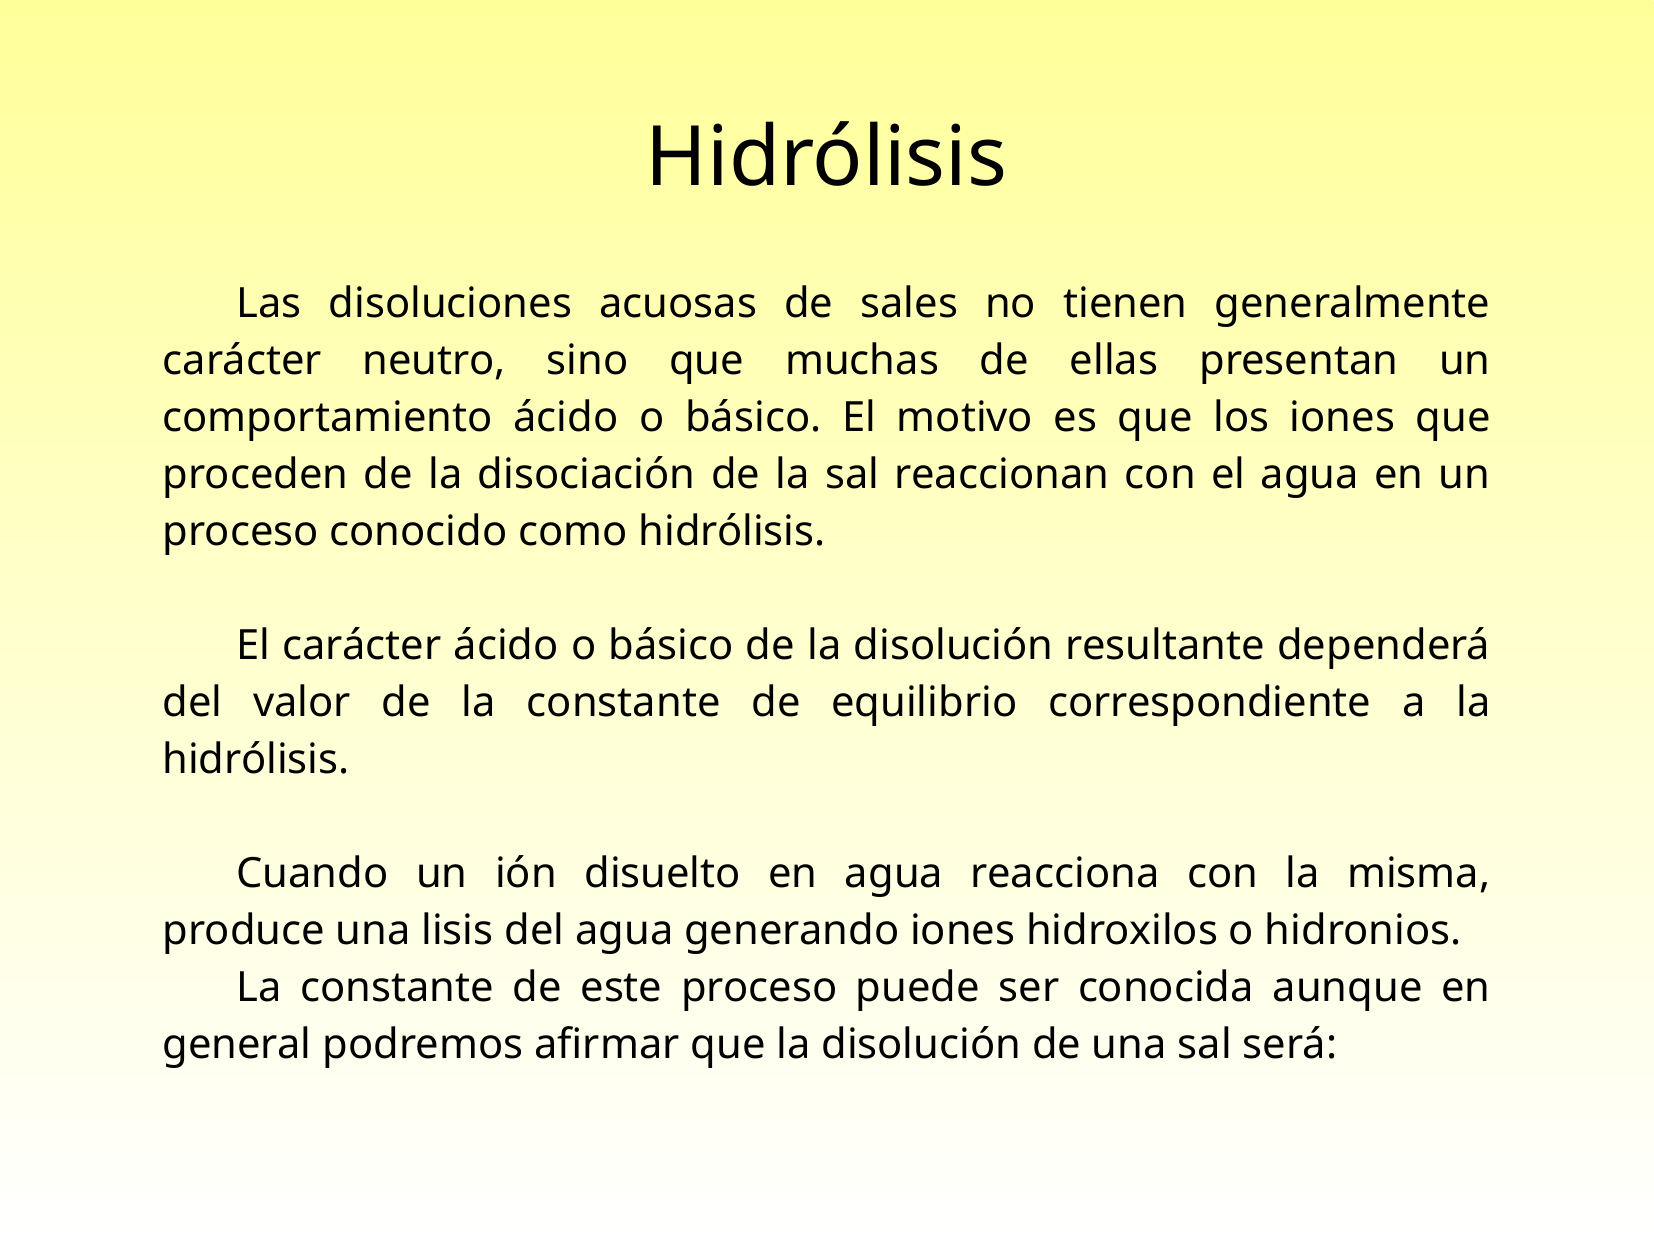

# Hidrólisis
	Las disoluciones acuosas de sales no tienen generalmente carácter neutro, sino que muchas de ellas presentan un comportamiento ácido o básico. El motivo es que los iones que proceden de la disociación de la sal reaccionan con el agua en un proceso conocido como hidrólisis.
	El carácter ácido o básico de la disolución resultante dependerá del valor de la constante de equilibrio correspondiente a la hidrólisis.
	Cuando un ión disuelto en agua reacciona con la misma, produce una lisis del agua generando iones hidroxilos o hidronios.
	La constante de este proceso puede ser conocida aunque en general podremos afirmar que la disolución de una sal será: